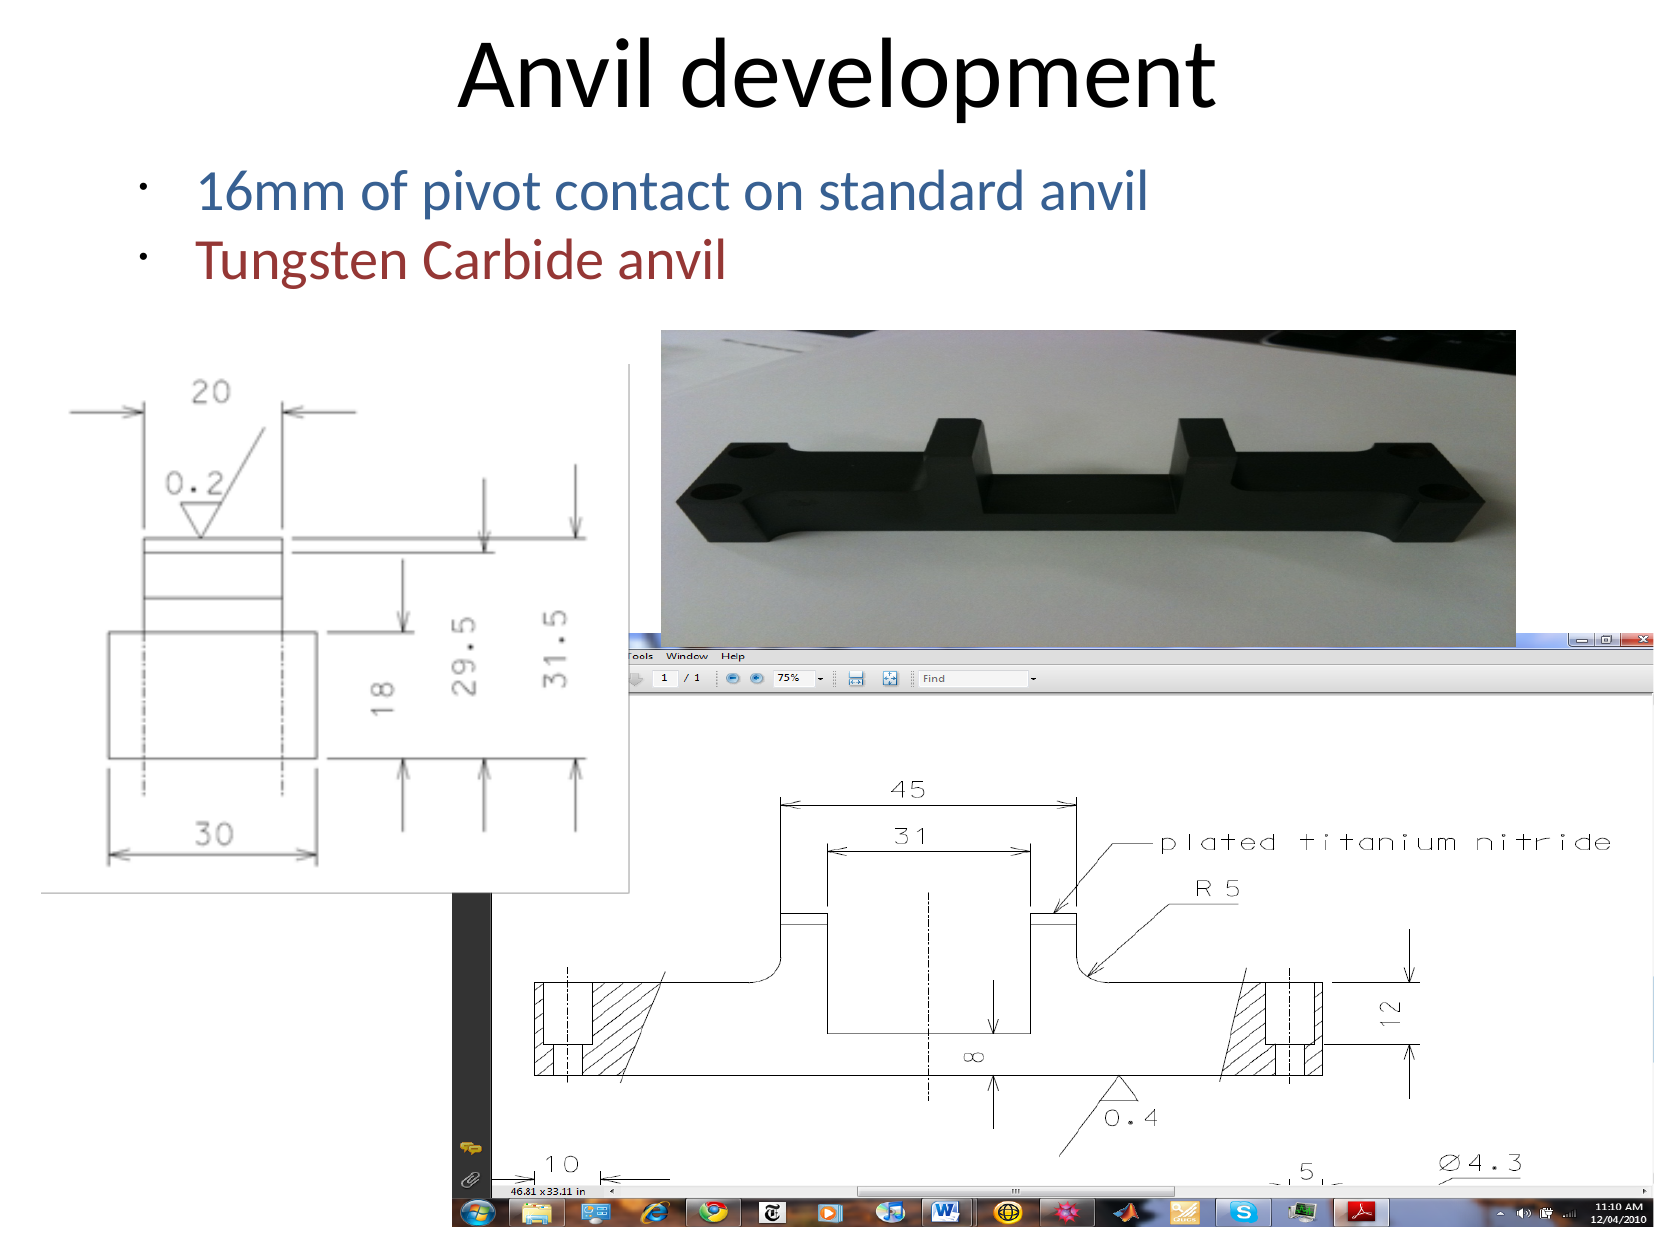

Anvil development
16mm of pivot contact on standard anvil
Tungsten Carbide anvil